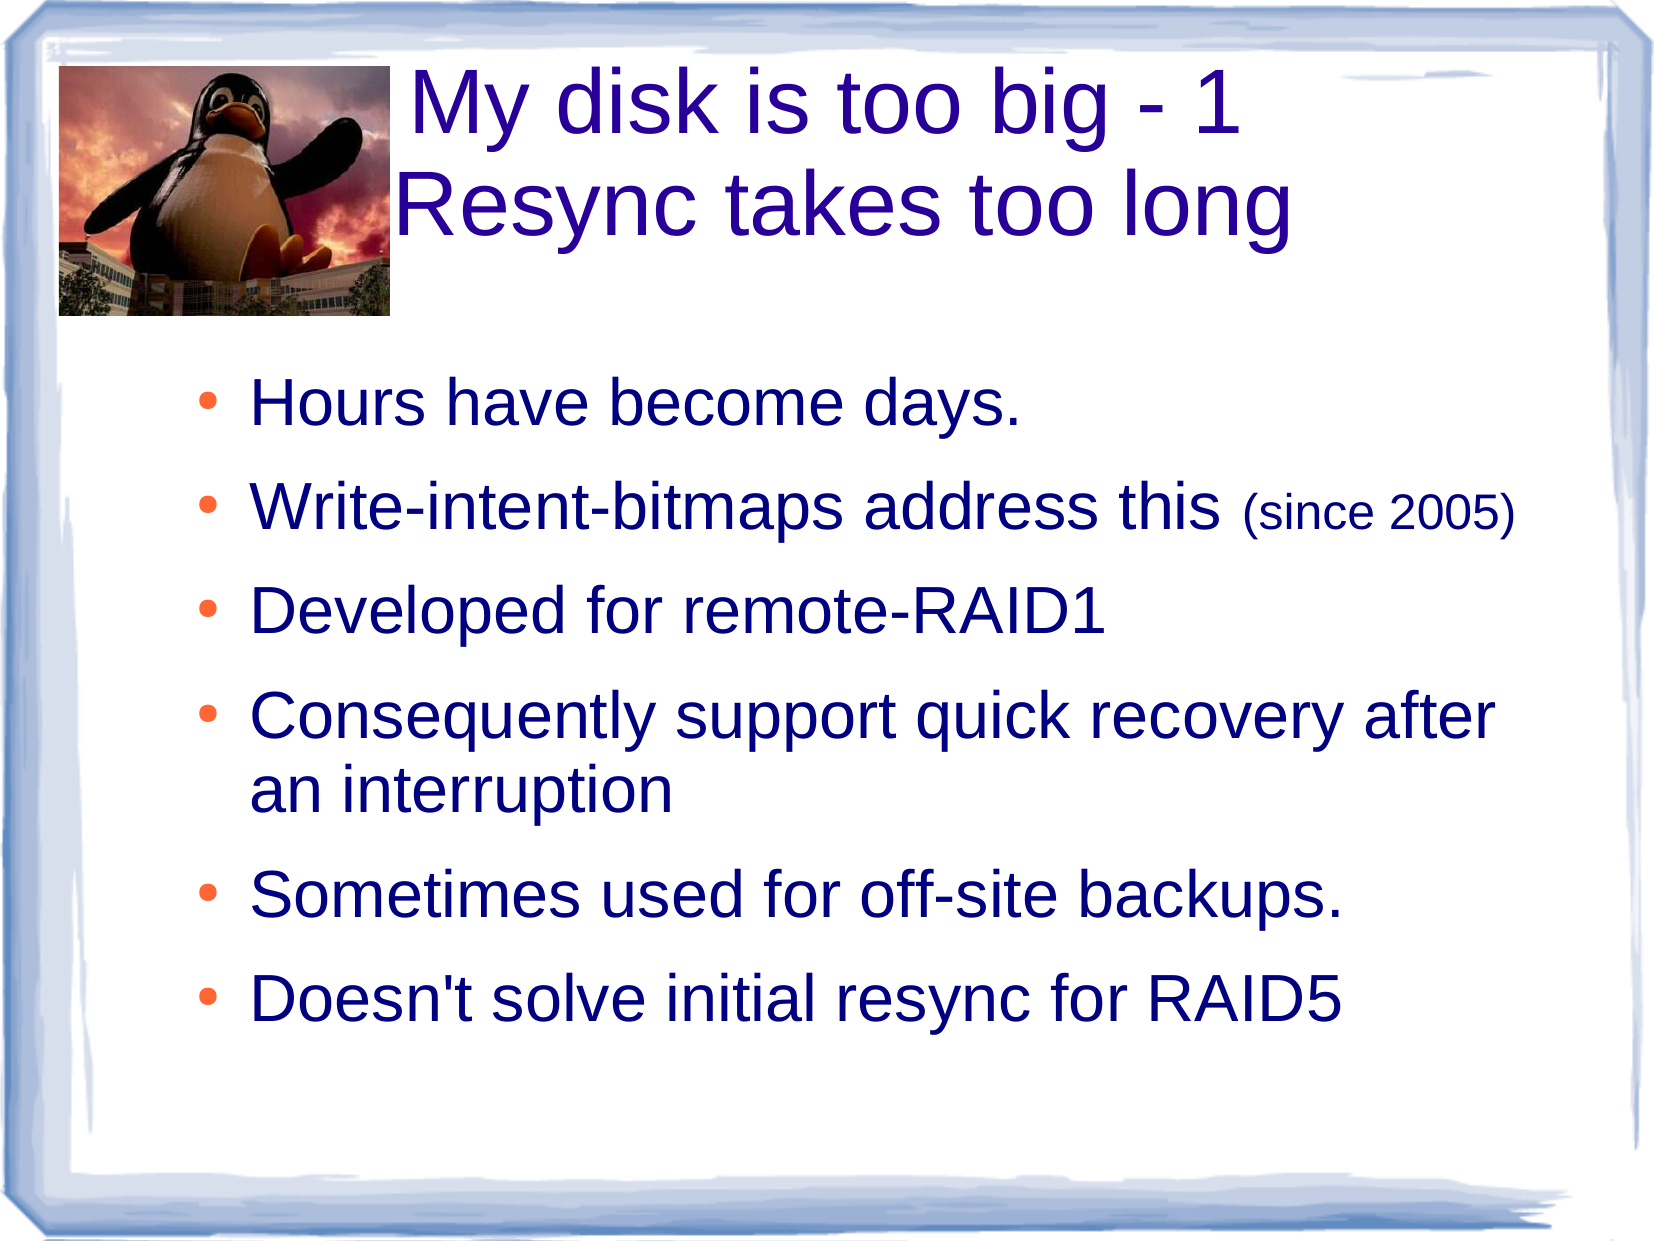

# My disk is too big - 1 Resync takes too long
Hours have become days.
Write-intent-bitmaps address this (since 2005)
Developed for remote-RAID1
Consequently support quick recovery after an interruption
Sometimes used for off-site backups.
Doesn't solve initial resync for RAID5